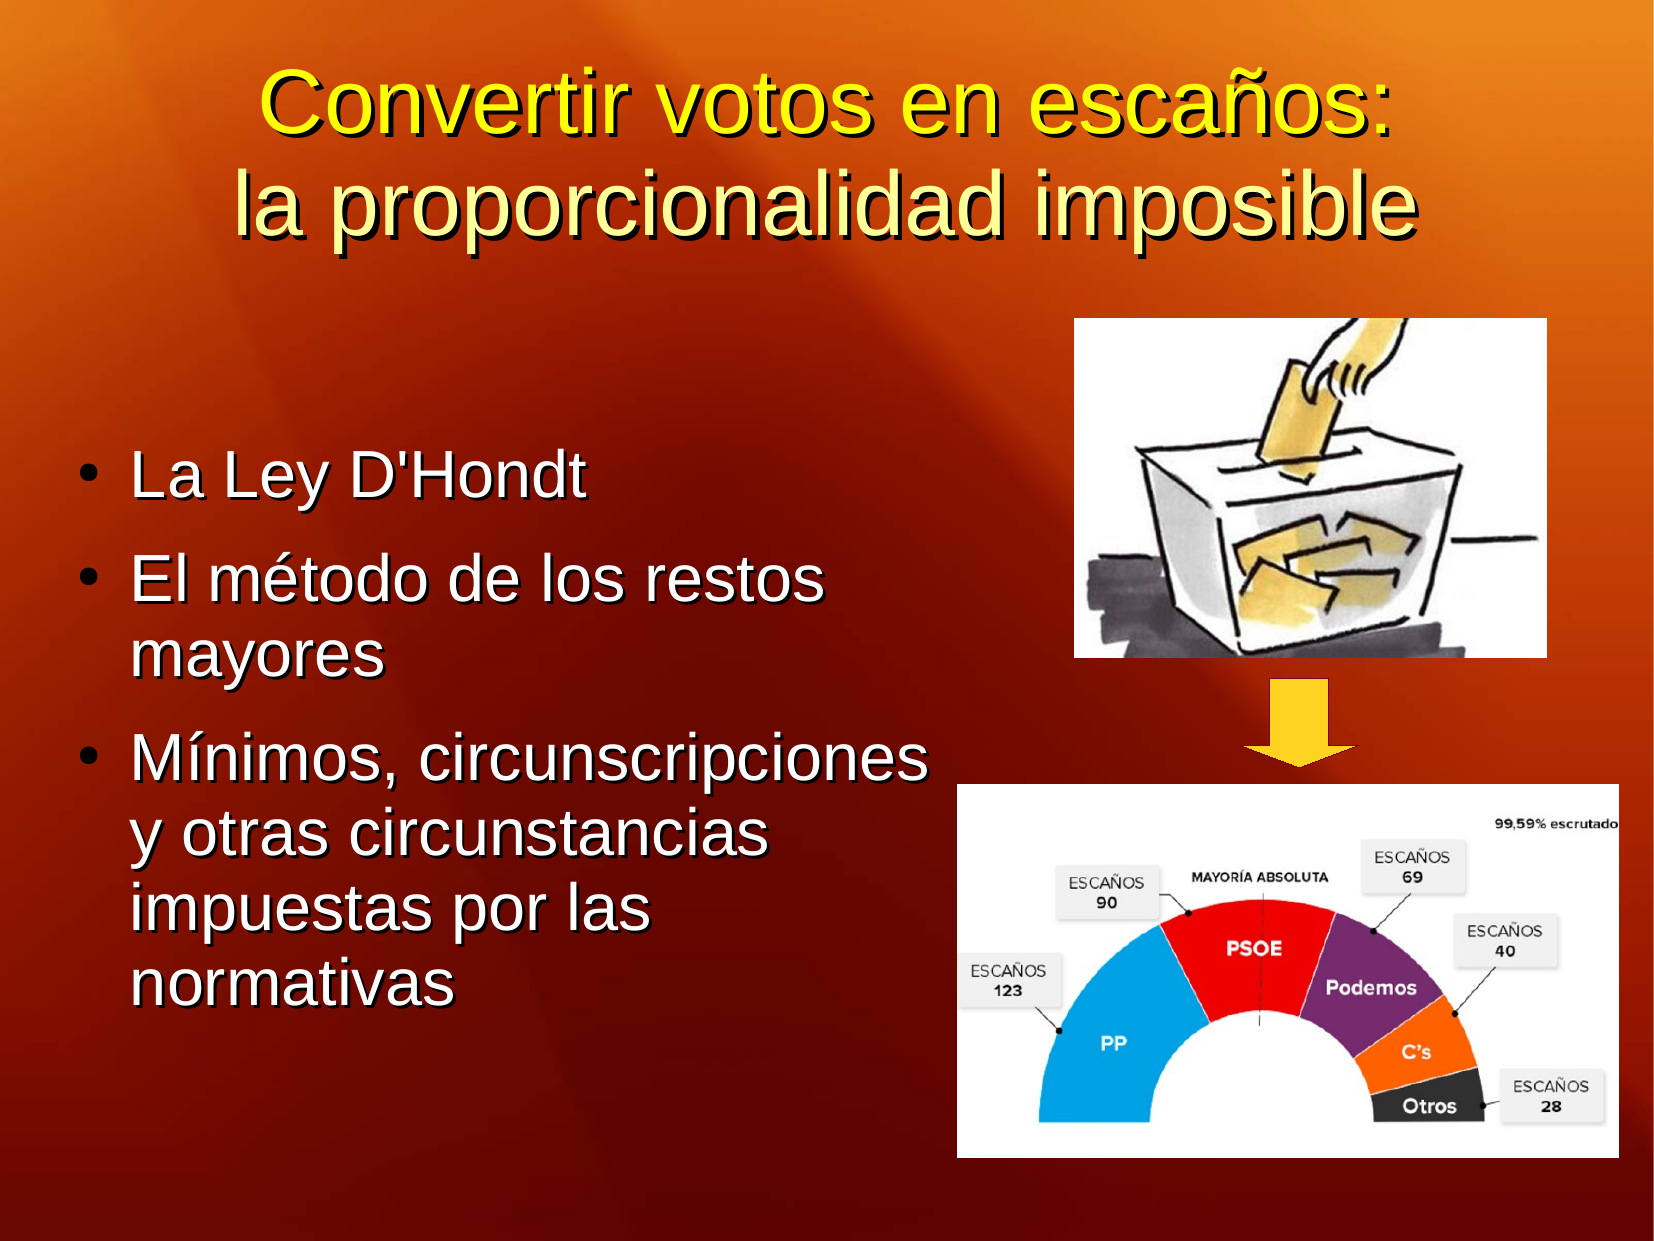

# Convertir votos en escaños: la proporcionalidad imposible
La Ley D'Hondt
El método de los restos mayores
Mínimos, circunscripciones y otras circunstancias impuestas por las normativas